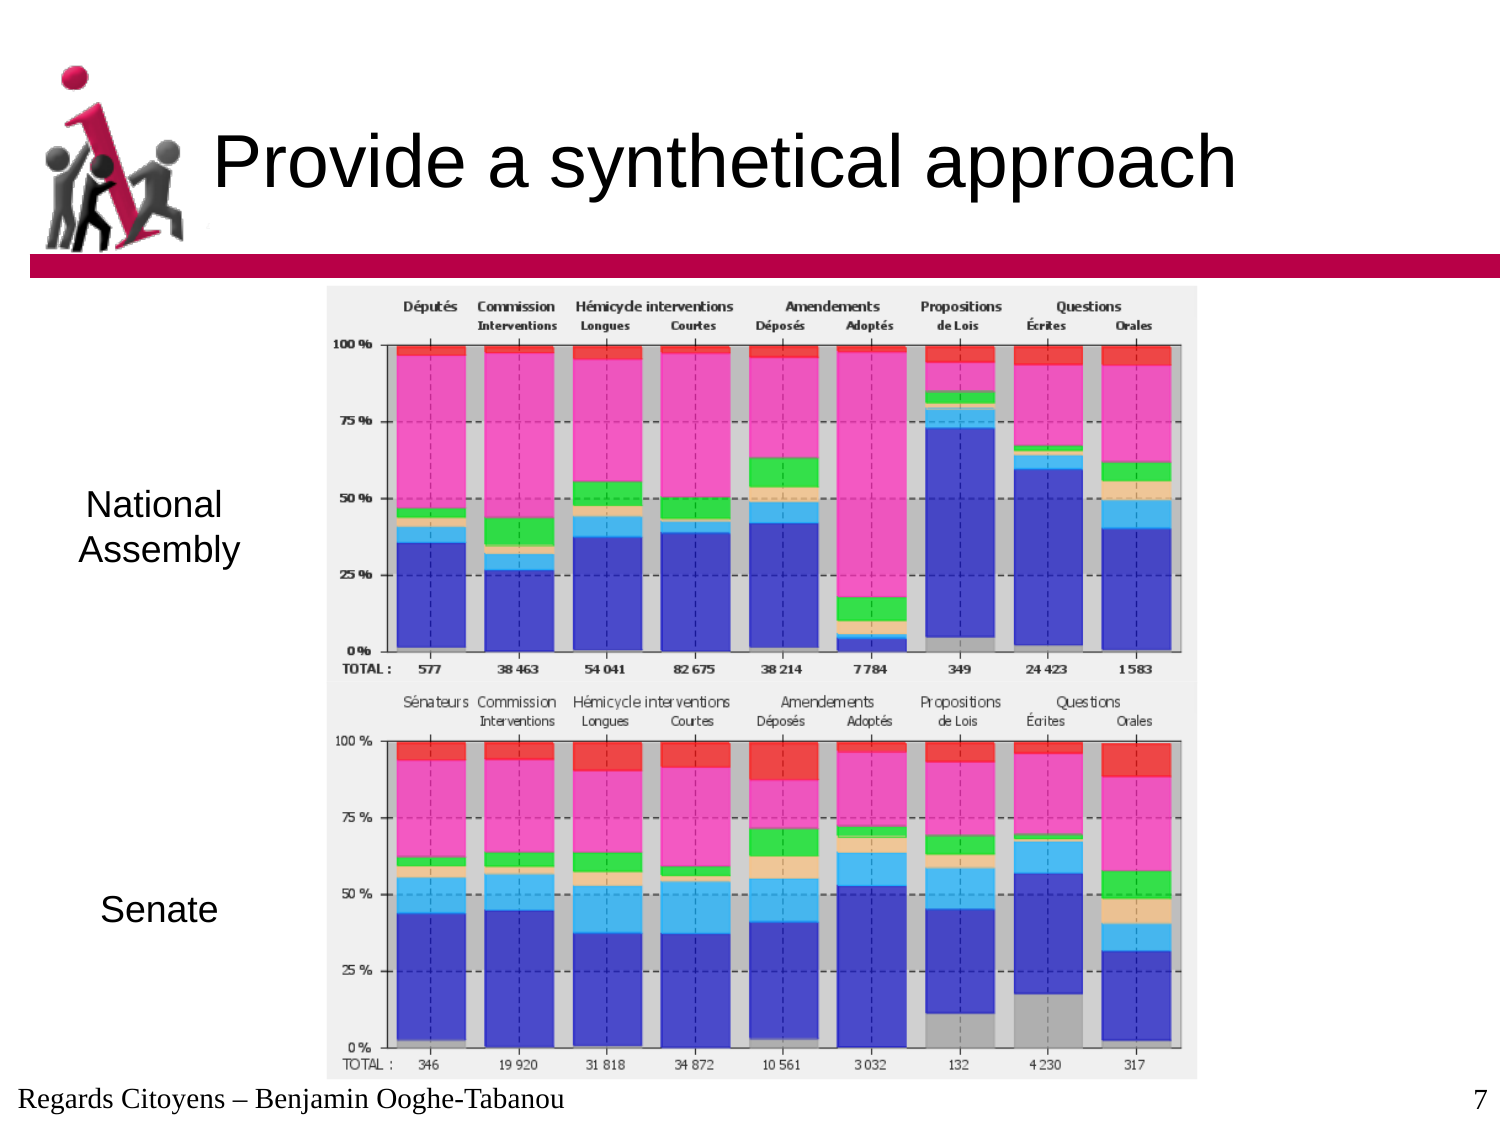

# Provide a synthetical approach
National
Assembly
Senate
Regards Citoyens - Split 2015
7